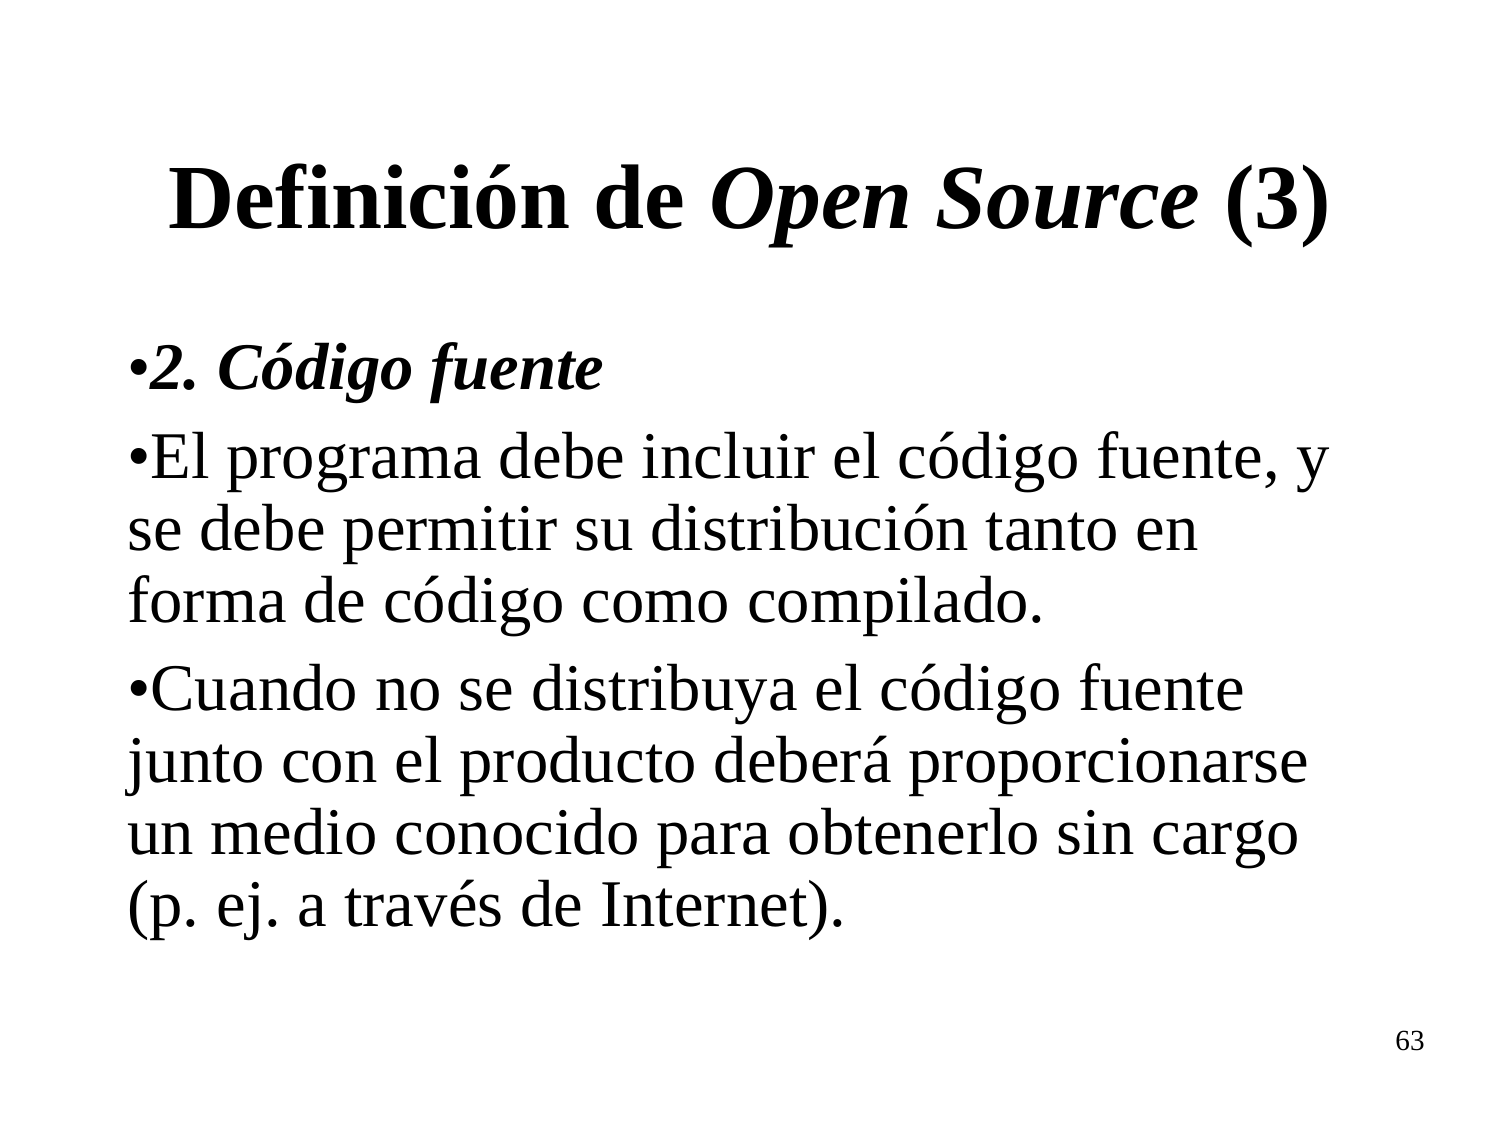

# Definición de Open Source (3)
2. Código fuente
El programa debe incluir el código fuente, y se debe permitir su distribución tanto en forma de código como compilado.
Cuando no se distribuya el código fuente junto con el producto deberá proporcionarse un medio conocido para obtenerlo sin cargo (p. ej. a través de Internet).
63